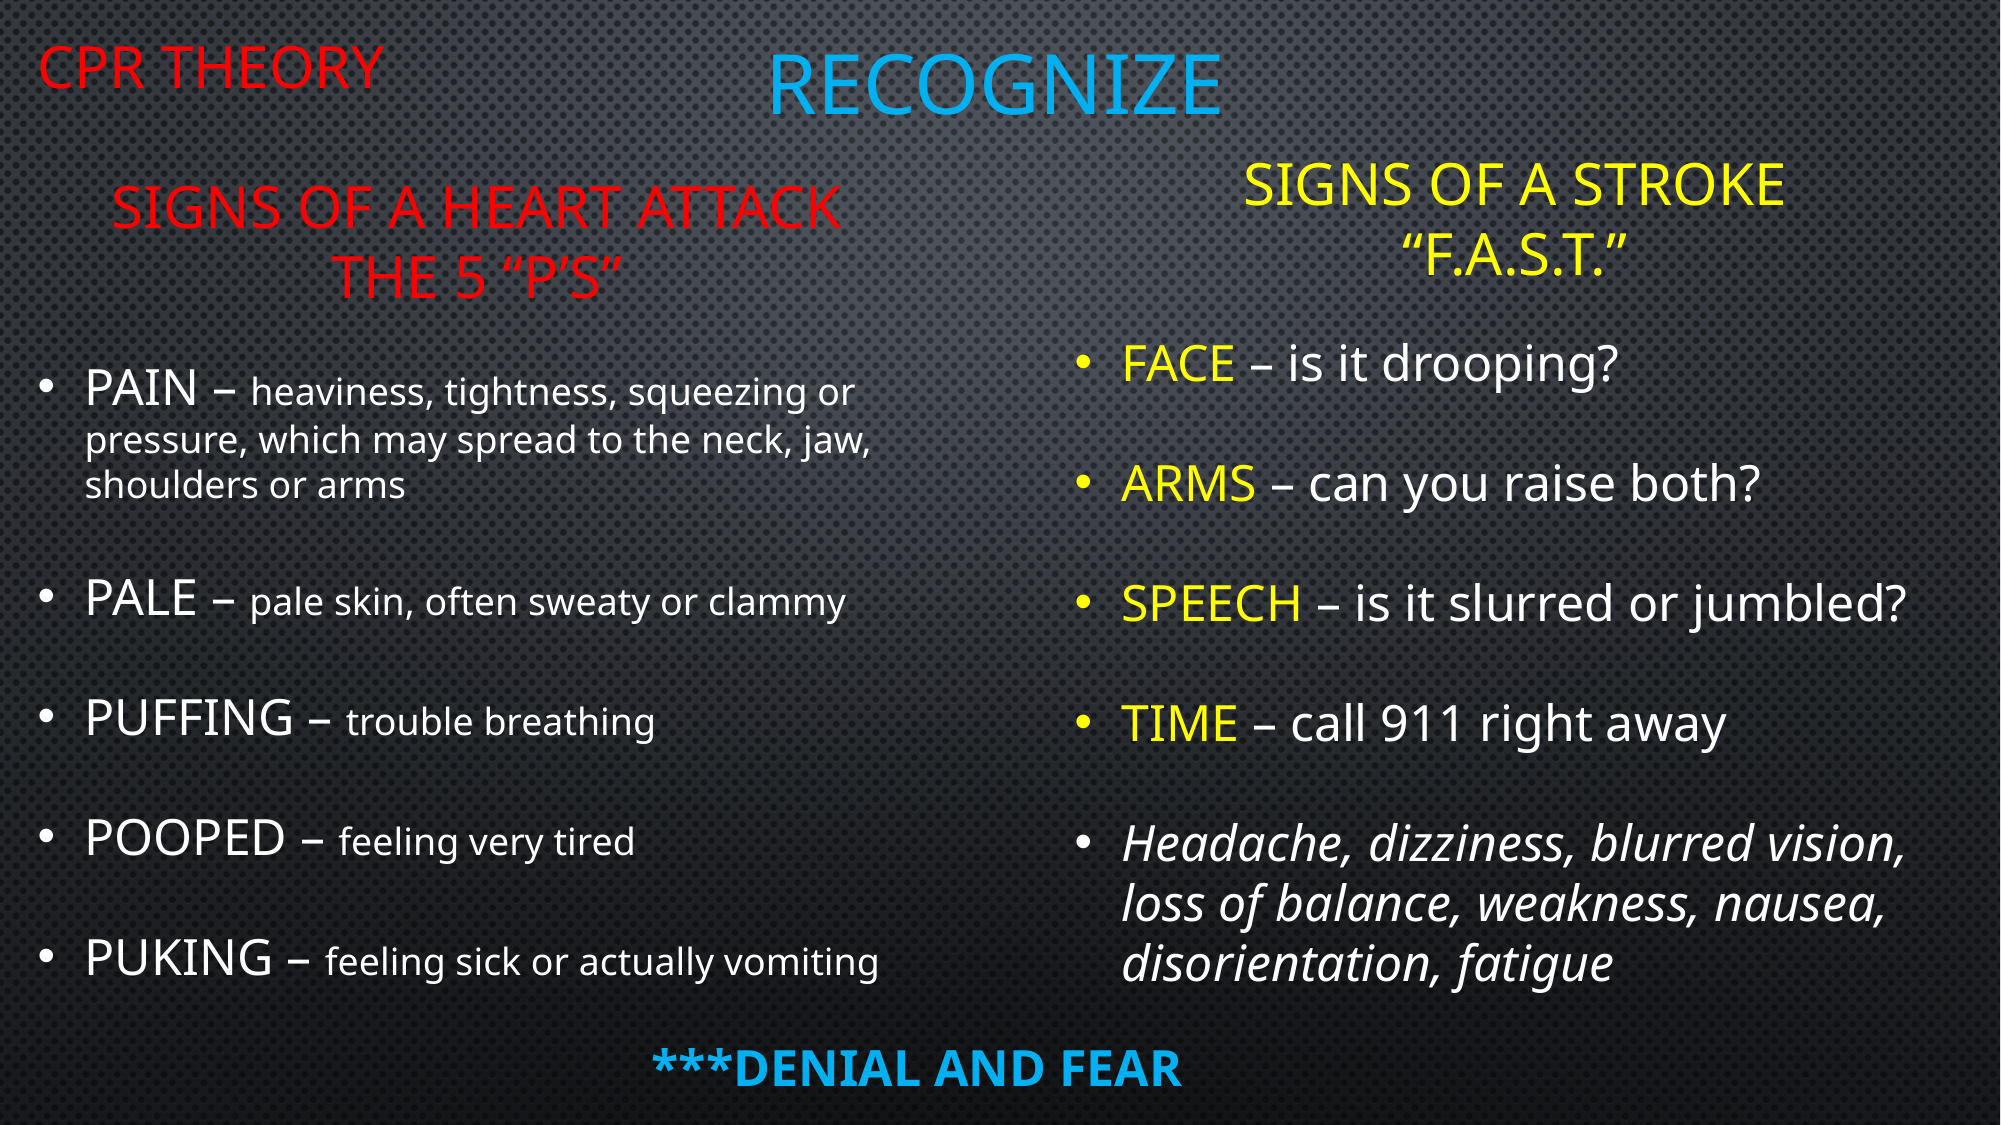

CPR Theory
RECOGNIZE
SIGNS OF A STROKE
“F.A.S.T.”
FACE – is it drooping?
ARMS – can you raise both?
SPEECH – is it slurred or jumbled?
TIME – call 911 right away
Headache, dizziness, blurred vision, loss of balance, weakness, nausea, disorientation, fatigue
SIGNS OF A HEART ATTACK
THE 5 “P’S”
PAIN – heaviness, tightness, squeezing or pressure, which may spread to the neck, jaw, shoulders or arms
PALE – pale skin, often sweaty or clammy
PUFFING – trouble breathing
POOPED – feeling very tired
PUKING – feeling sick or actually vomiting
***DENIAL AND FEAR